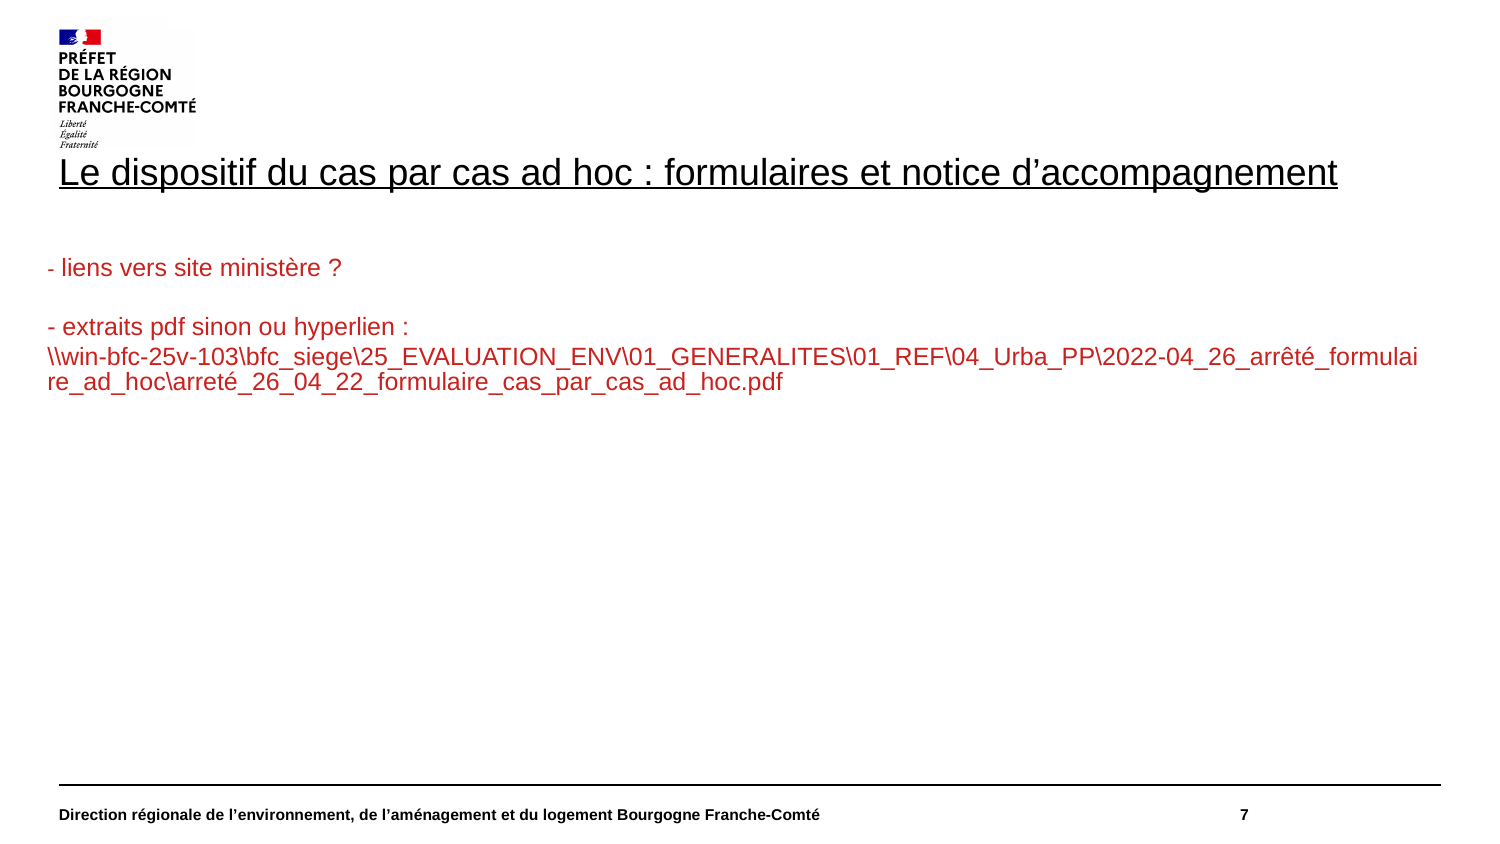

# Le dispositif du cas par cas ad hoc : formulaires et notice d’accompagnement
- liens vers site ministère ?
- extraits pdf sinon ou hyperlien : \\win-bfc-25v-103\bfc_siege\25_EVALUATION_ENV\01_GENERALITES\01_REF\04_Urba_PP\2022-04_26_arrêté_formulaire_ad_hoc\arreté_26_04_22_formulaire_cas_par_cas_ad_hoc.pdf
Direction régionale de l’environnement, de l’aménagement et du logement Auvergne-Rhône-Alpes
7